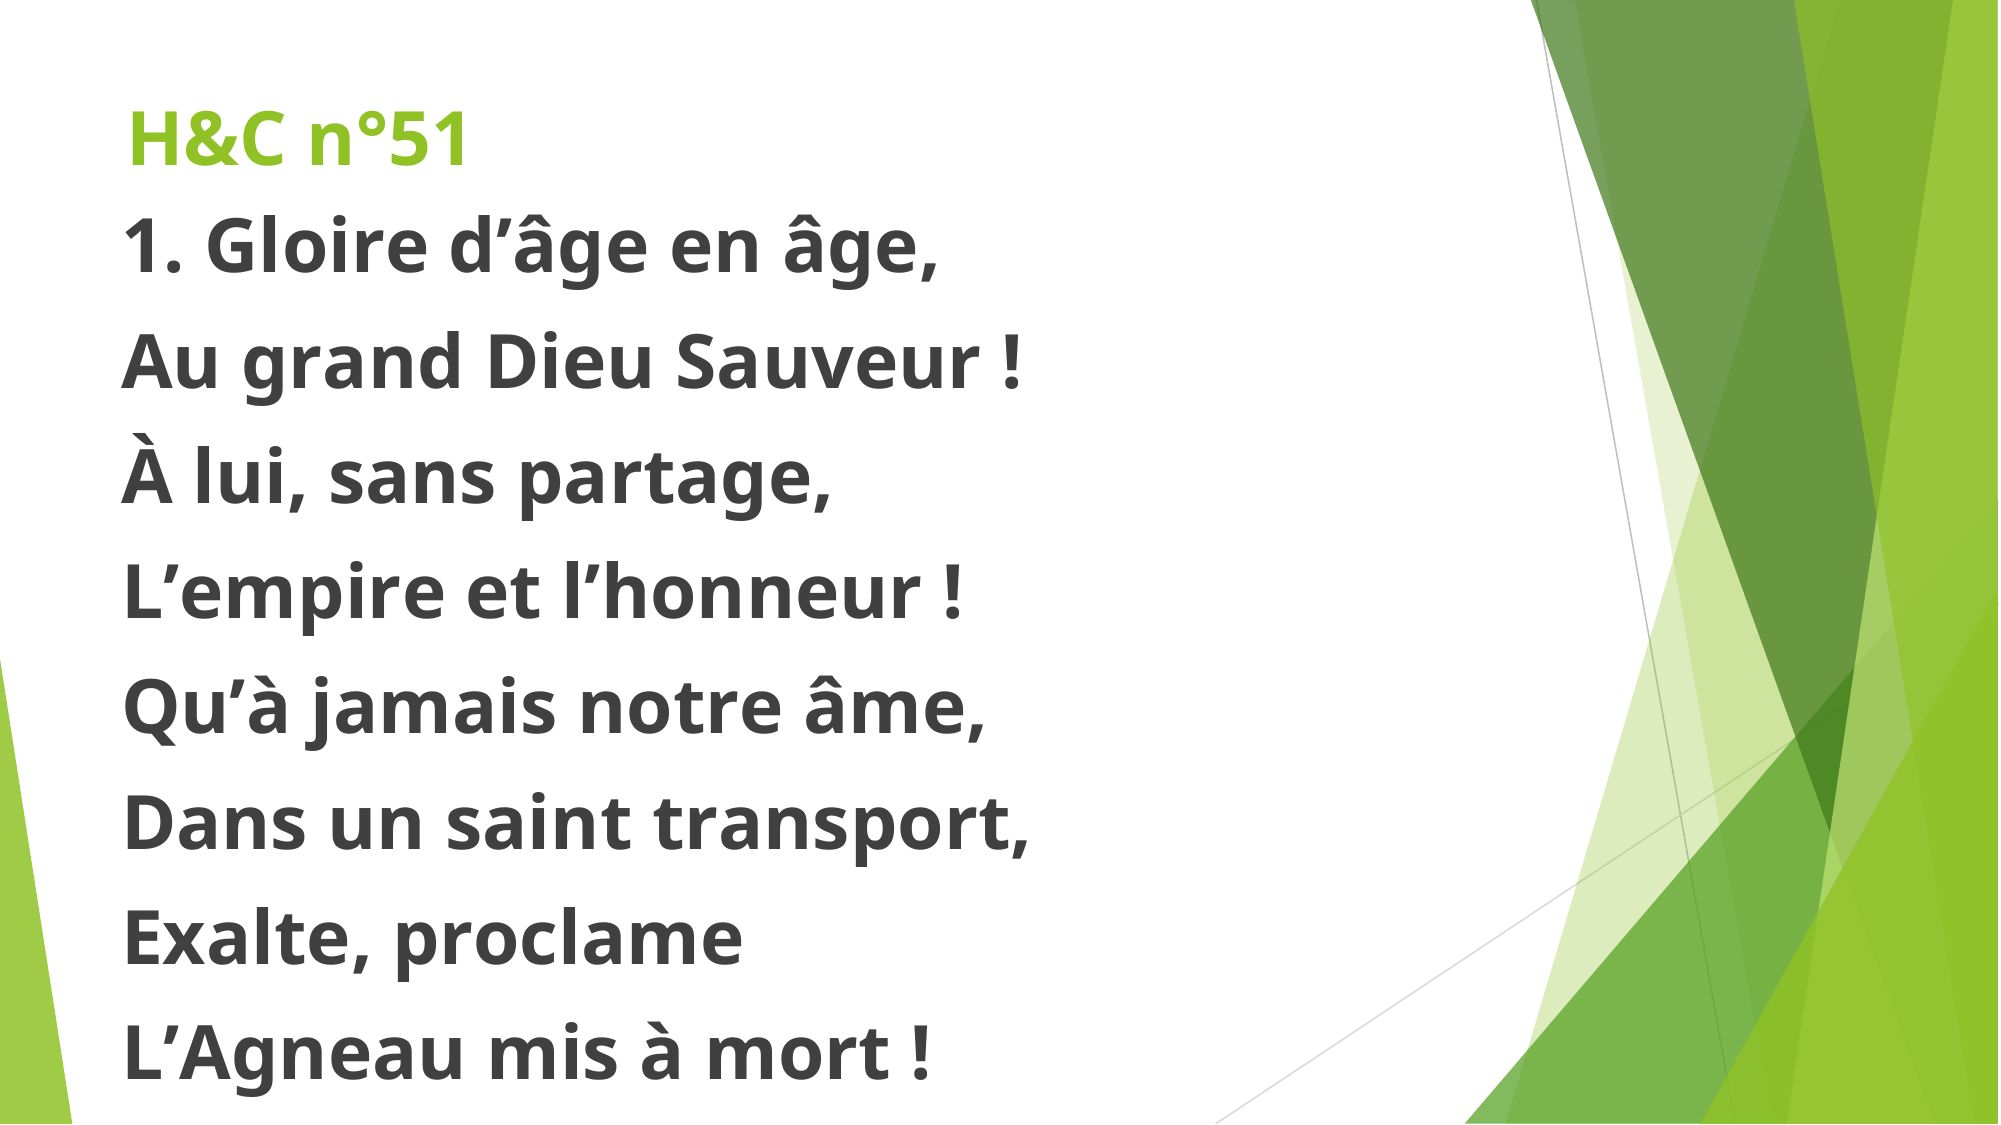

H&C n°51
1. Gloire d’âge en âge,
Au grand Dieu Sauveur !
À lui, sans partage,
L’empire et l’honneur !
Qu’à jamais notre âme,
Dans un saint transport,
Exalte, proclame
L’Agneau mis à mort !